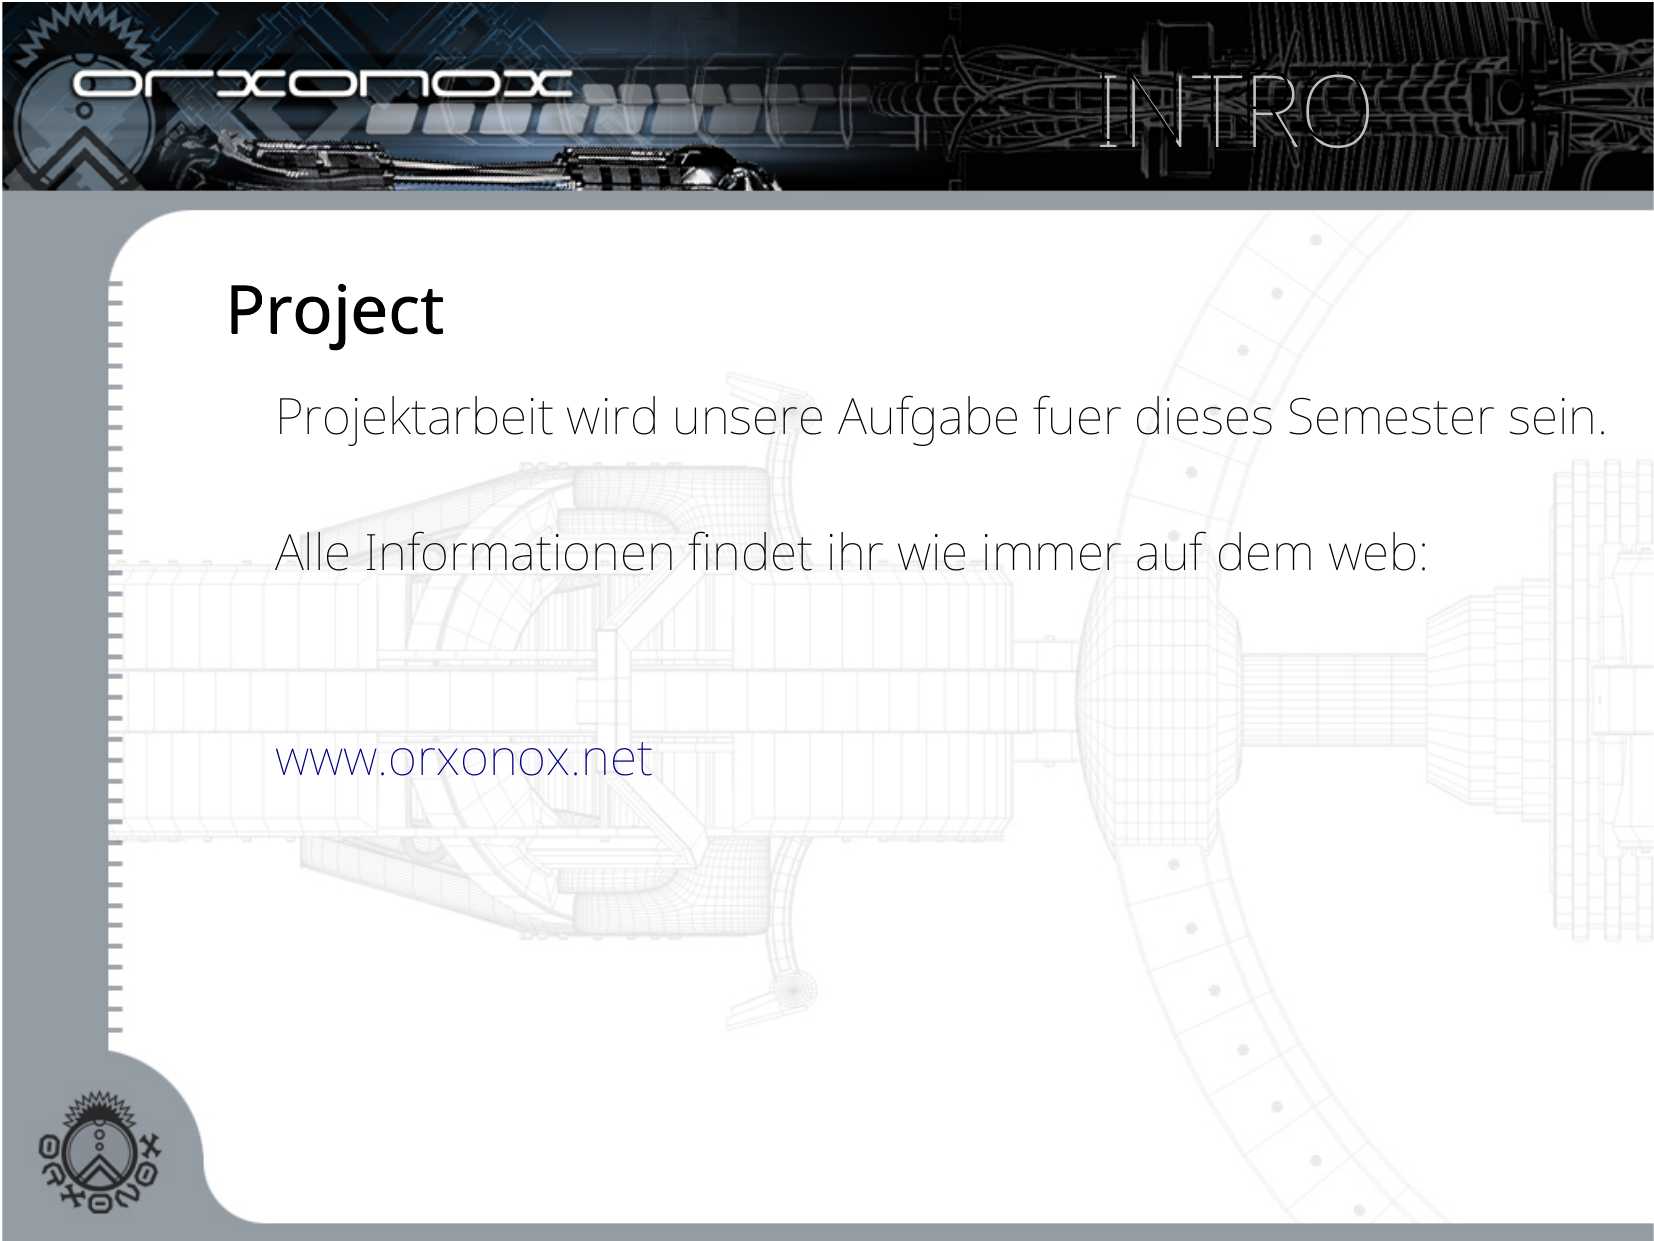

INTRO
Project
Projektarbeit wird unsere Aufgabe fuer dieses Semester sein.
Alle Informationen findet ihr wie immer auf dem web:
www.orxonox.net